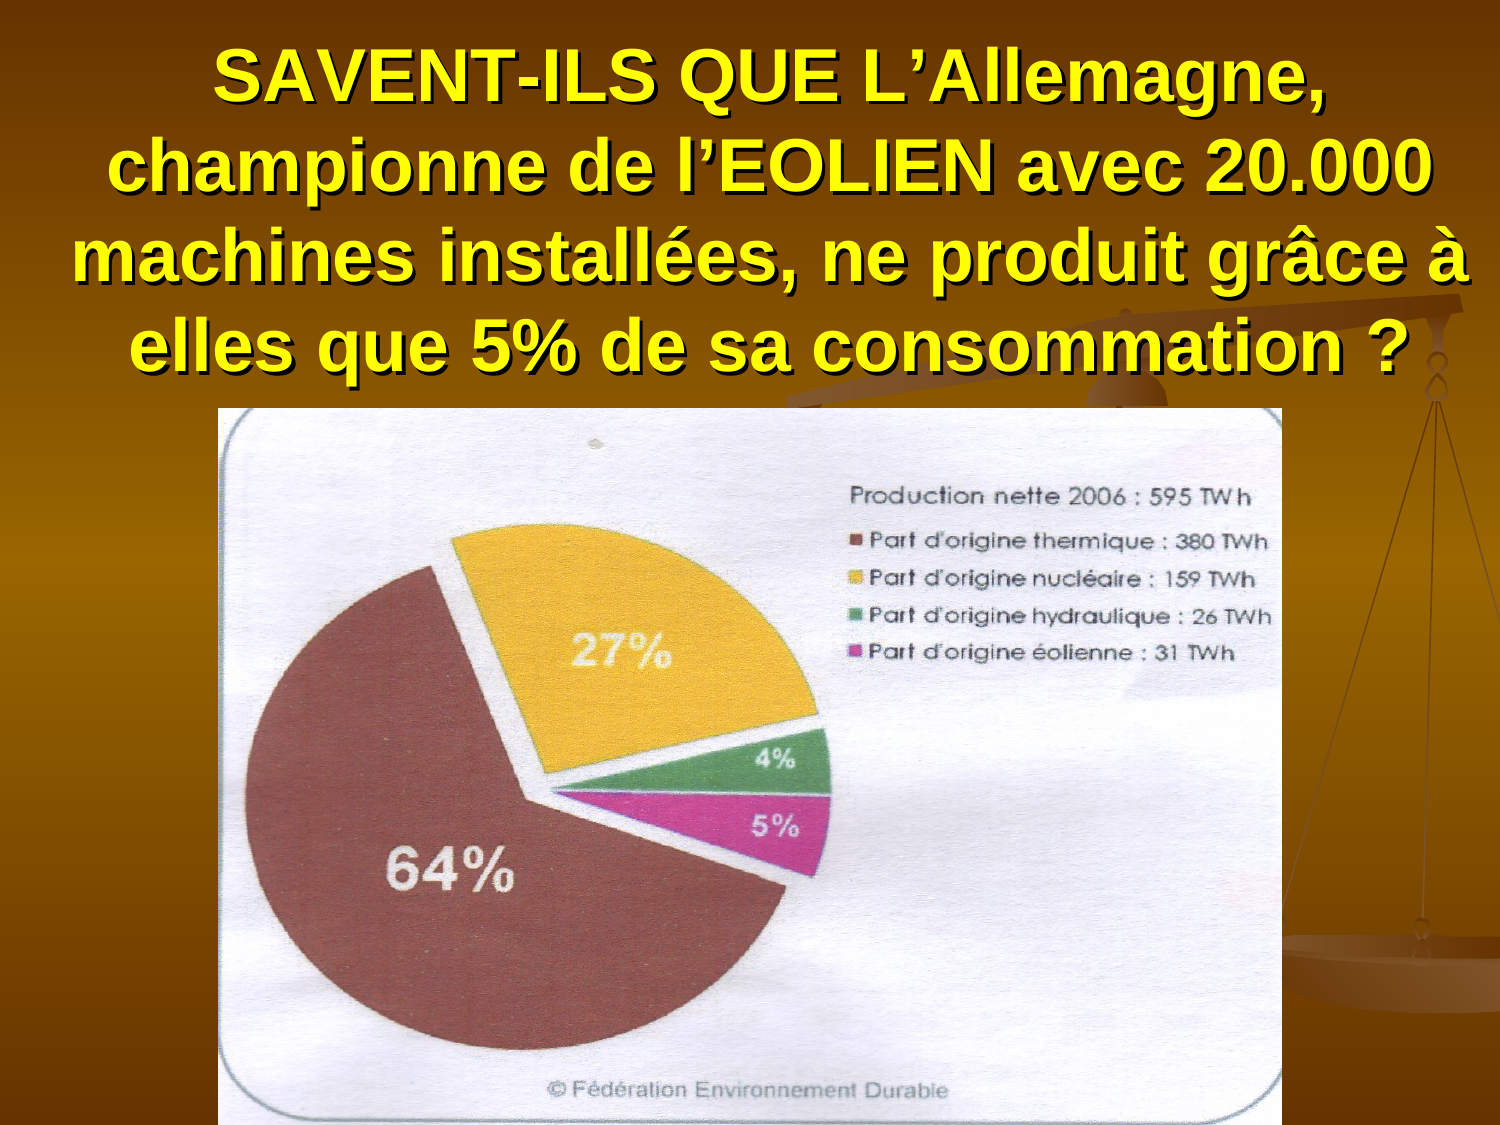

# SAVENT-ILS QUE L’Allemagne, championne de l’EOLIEN avec 20.000 machines installées, ne produit grâce à elles que 5% de sa consommation ?